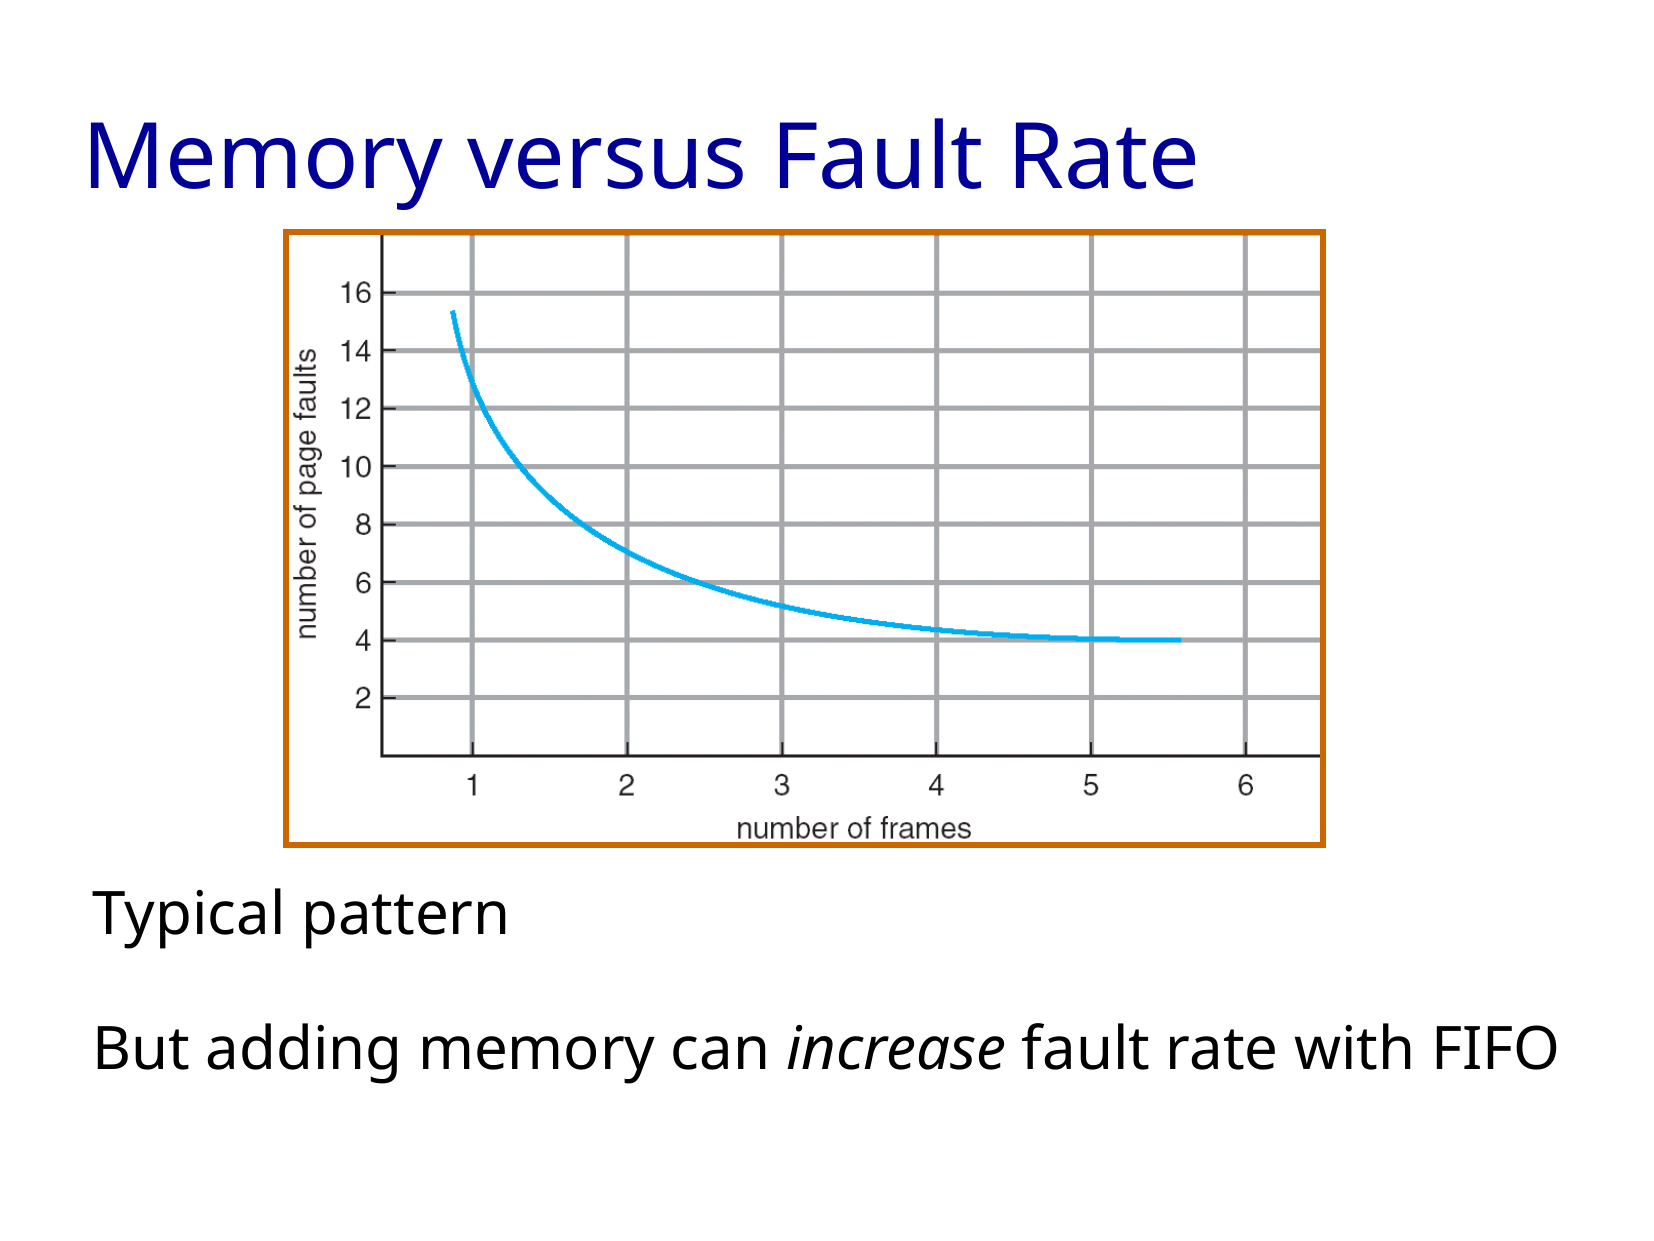

# Memory versus Fault Rate
Typical pattern
But adding memory can increase fault rate with FIFO